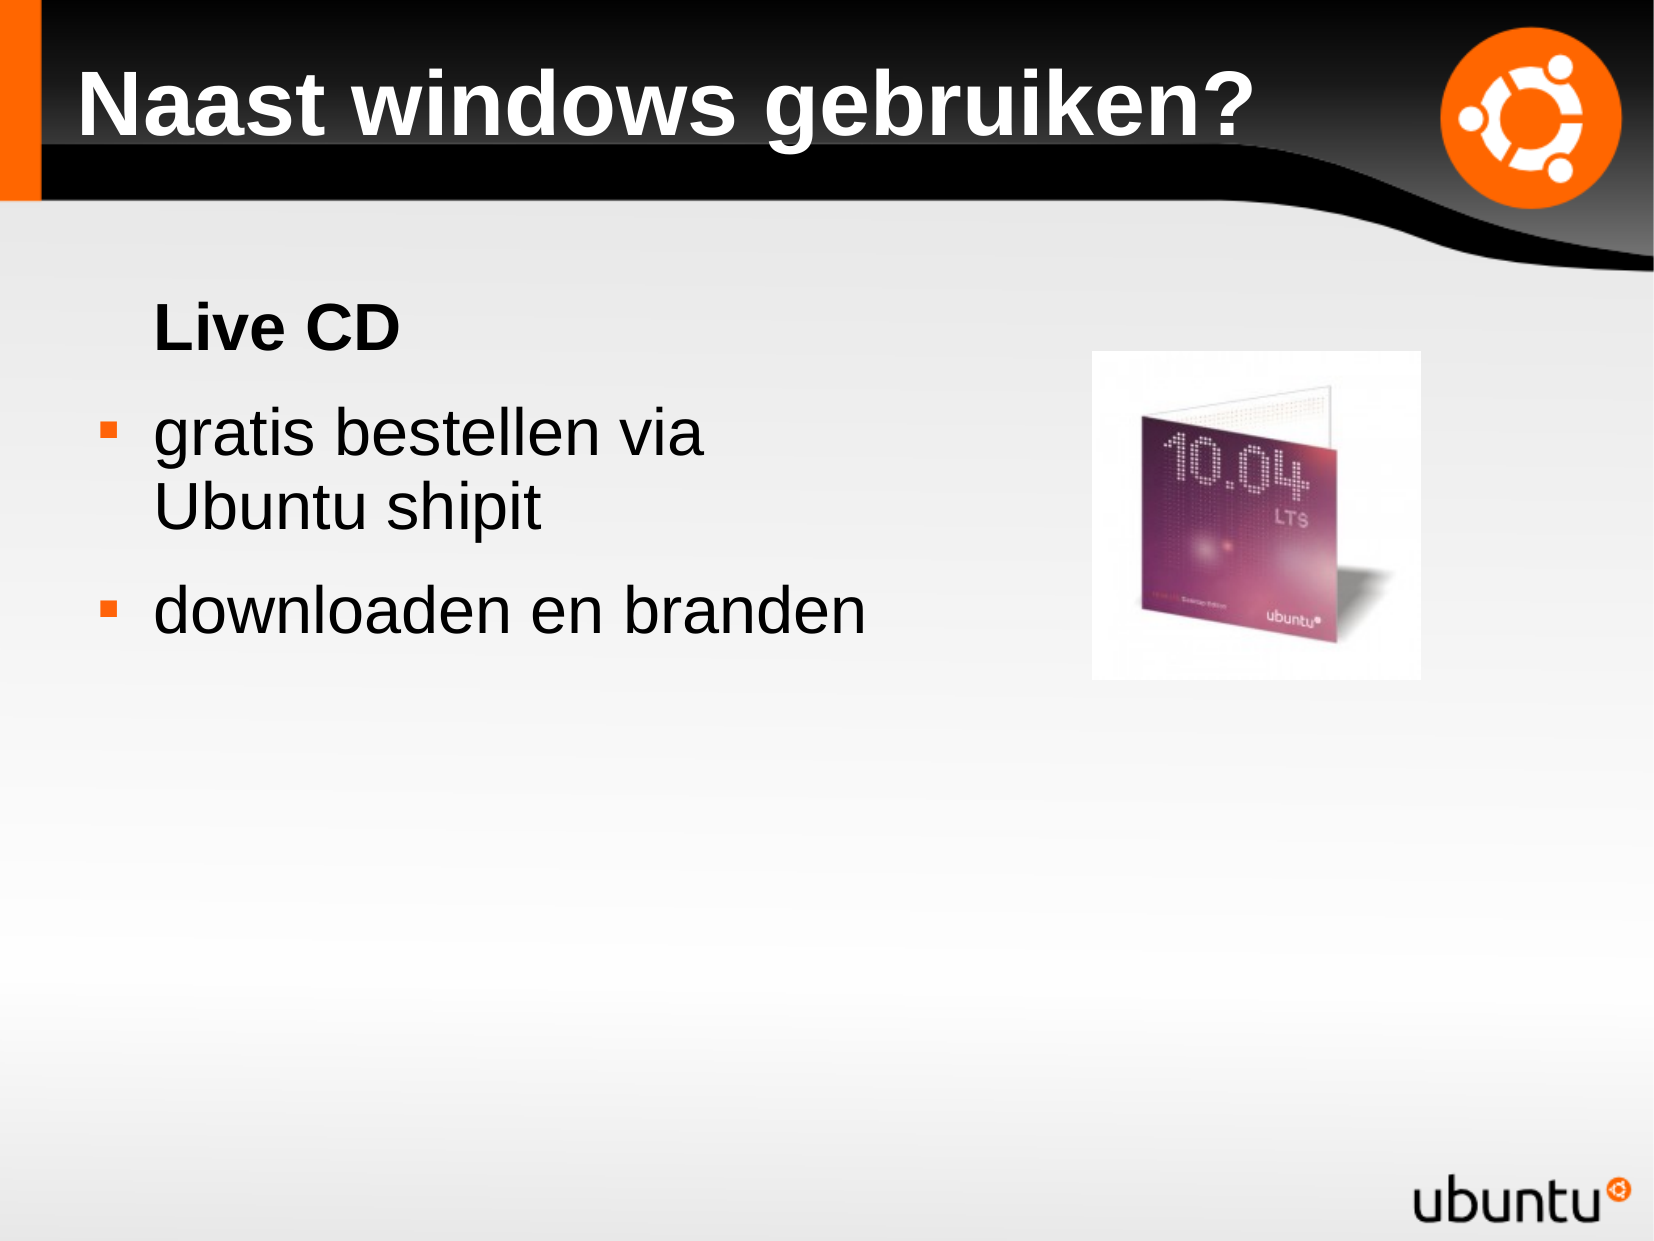

# Naast windows gebruiken?
Live CD
gratis bestellen via Ubuntu shipit
downloaden en branden